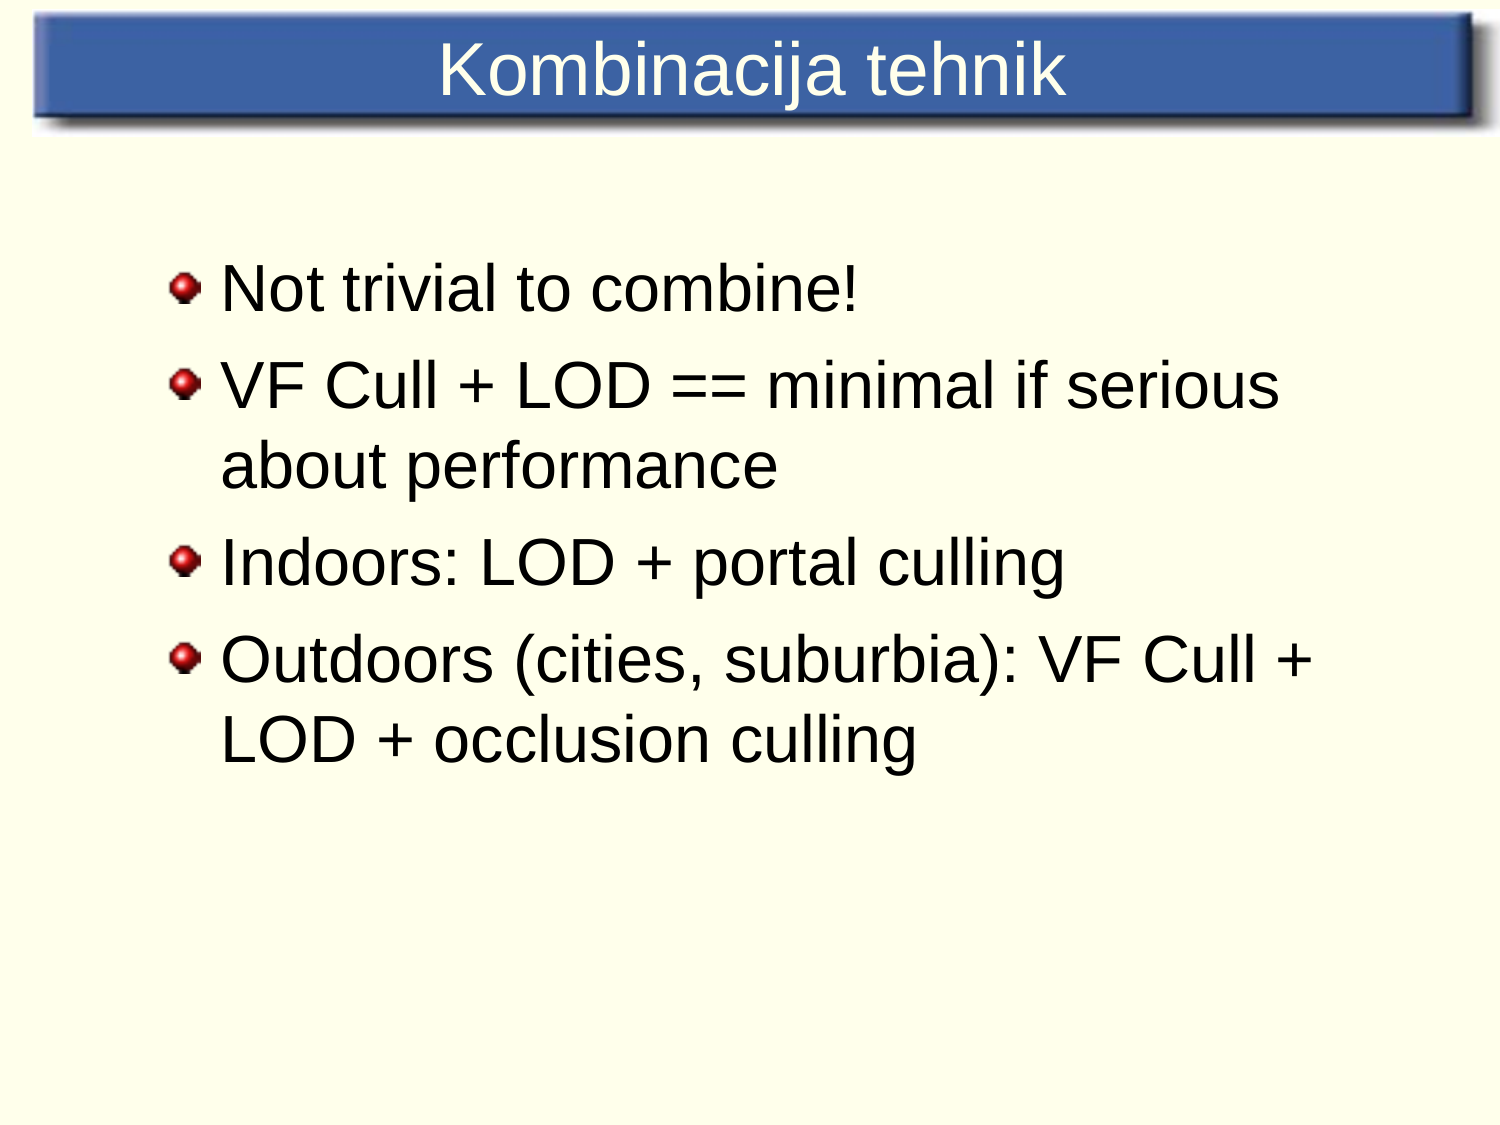

# Kombinacija tehnik
Not trivial to combine!
VF Cull + LOD == minimal if serious about performance
Indoors: LOD + portal culling
Outdoors (cities, suburbia): VF Cull + LOD + occlusion culling